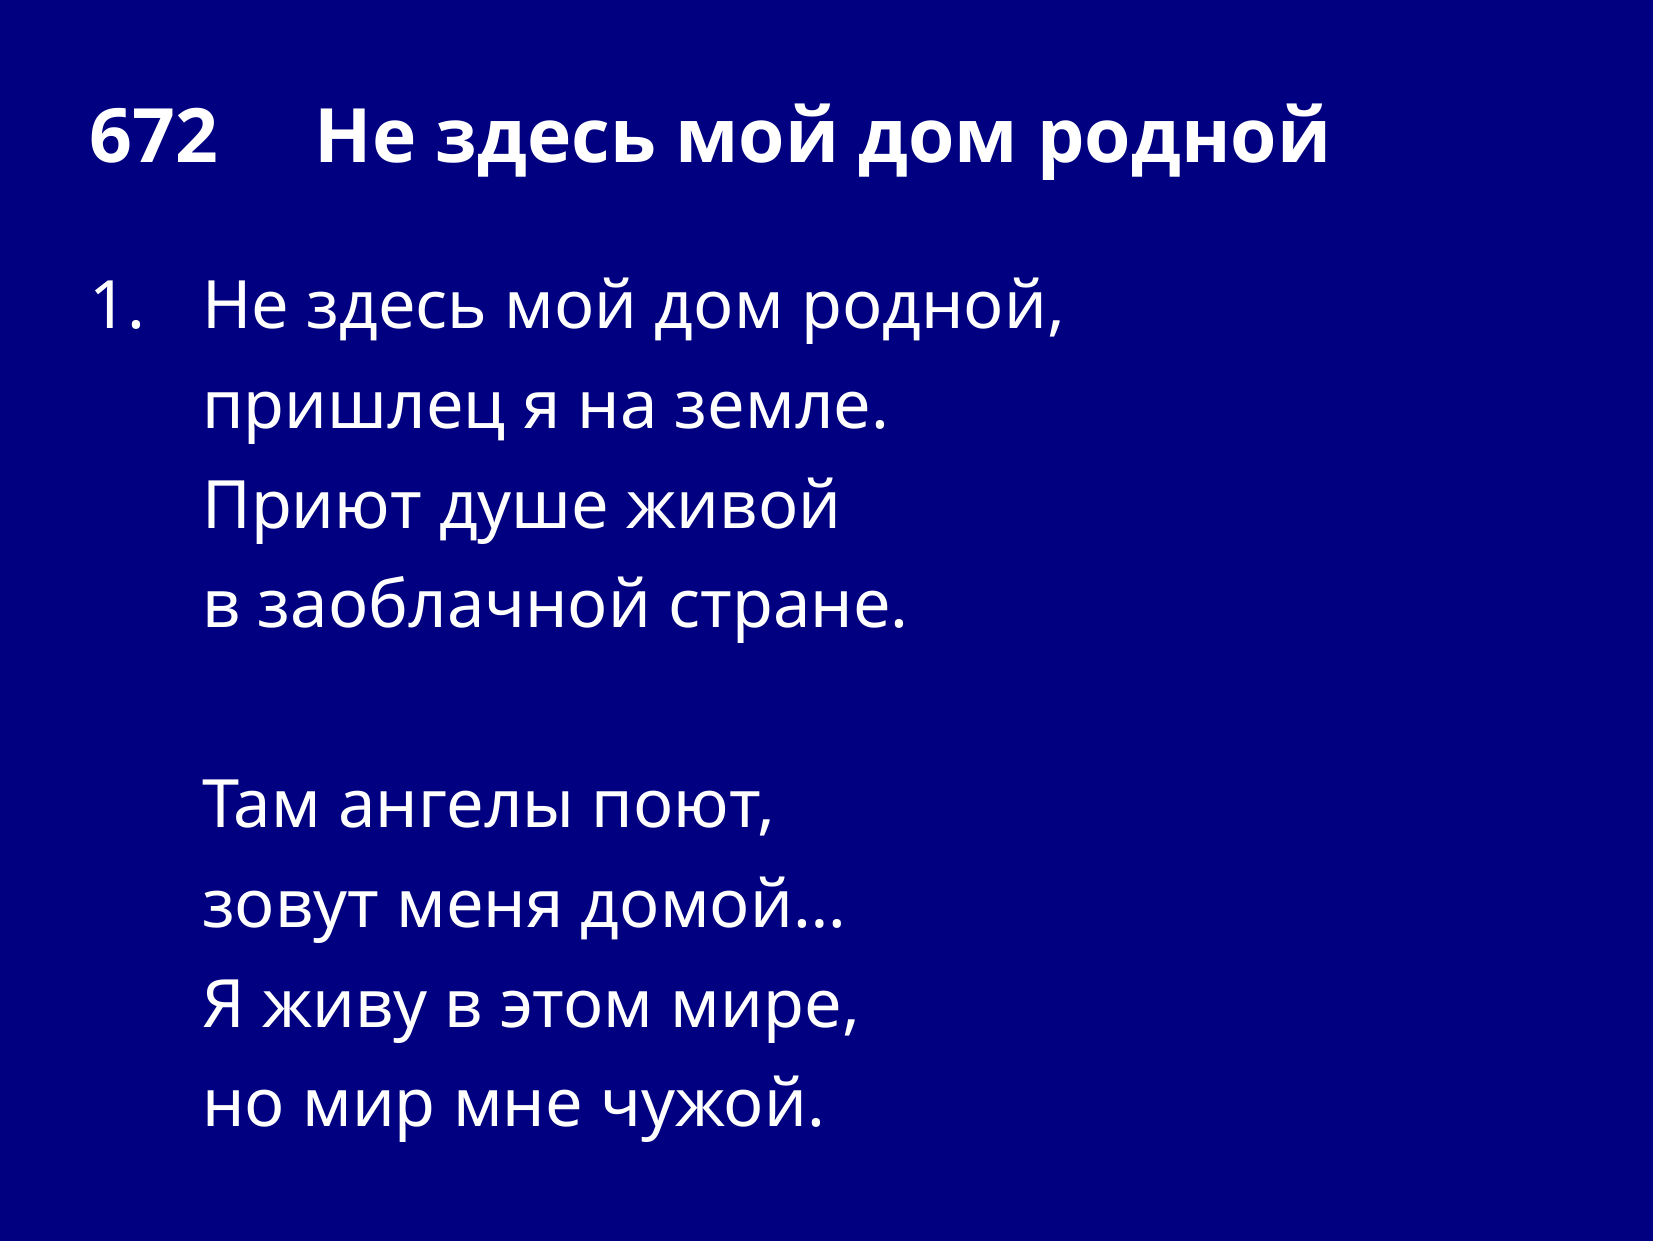

672	Не здесь мой дом родной
1.	Не здесь мой дом родной,
	пришлец я на земле.
	Приют душе живой
	в заоблачной стране.
	Там ангелы поют,
	зовут меня домой…
	Я живу в этом мире,
	но мир мне чужой.